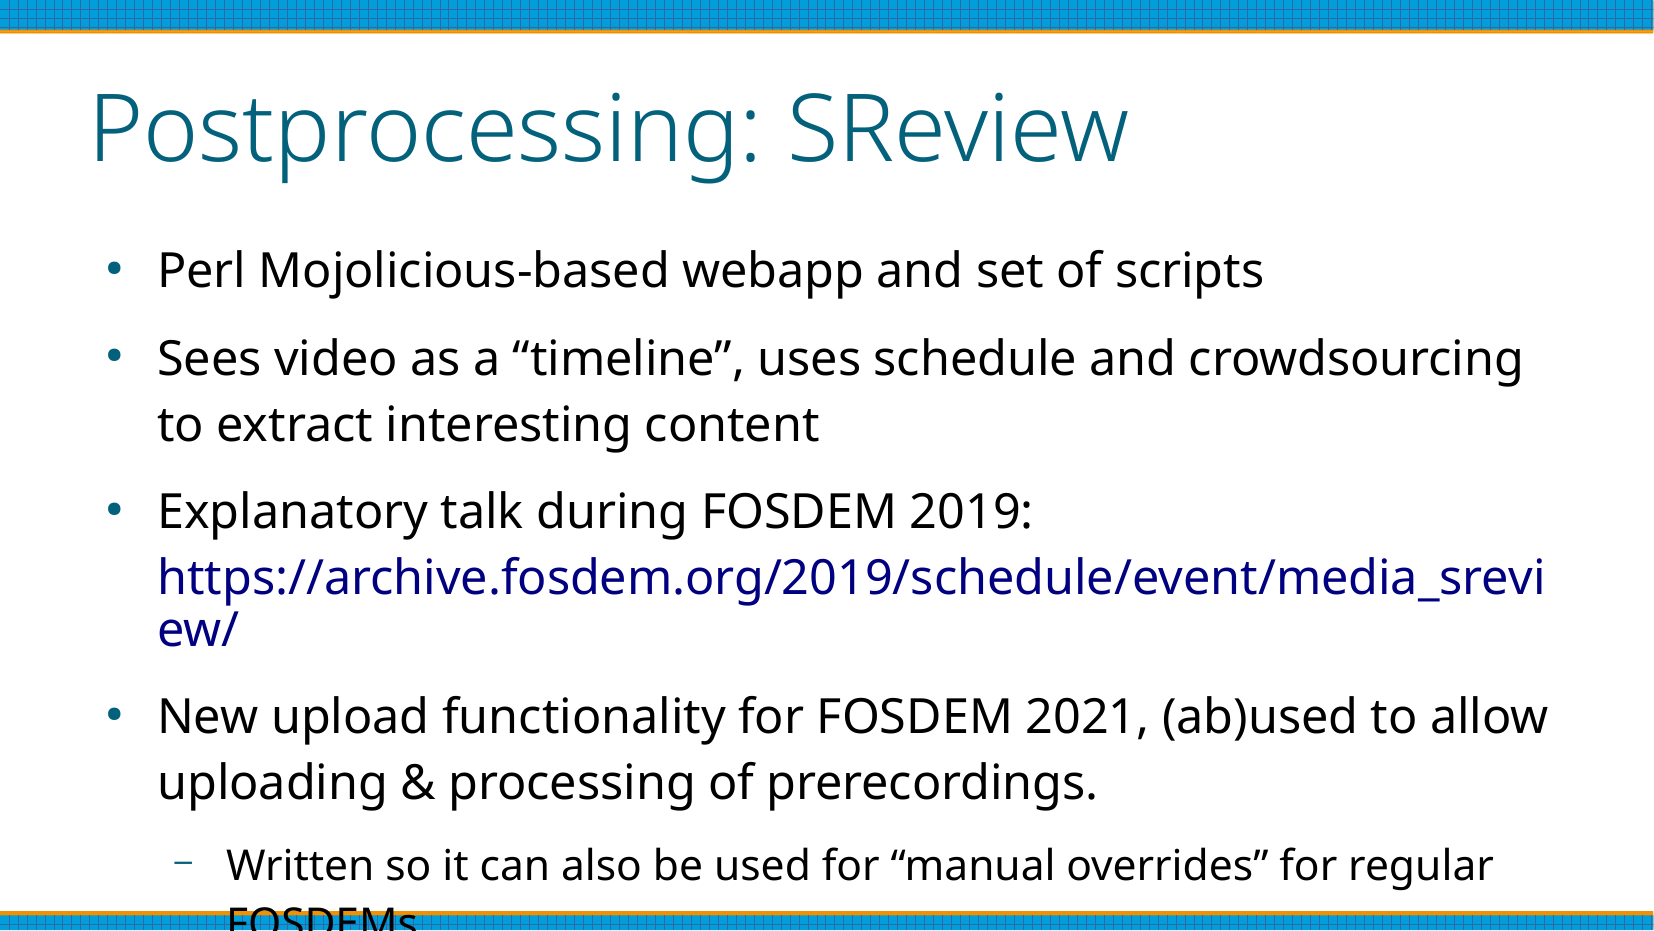

# Postprocessing: SReview
Perl Mojolicious-based webapp and set of scripts
Sees video as a “timeline”, uses schedule and crowdsourcing to extract interesting content
Explanatory talk during FOSDEM 2019: https://archive.fosdem.org/2019/schedule/event/media_sreview/
New upload functionality for FOSDEM 2021, (ab)used to allow uploading & processing of prerecordings.
Written so it can also be used for “manual overrides” for regular FOSDEMs